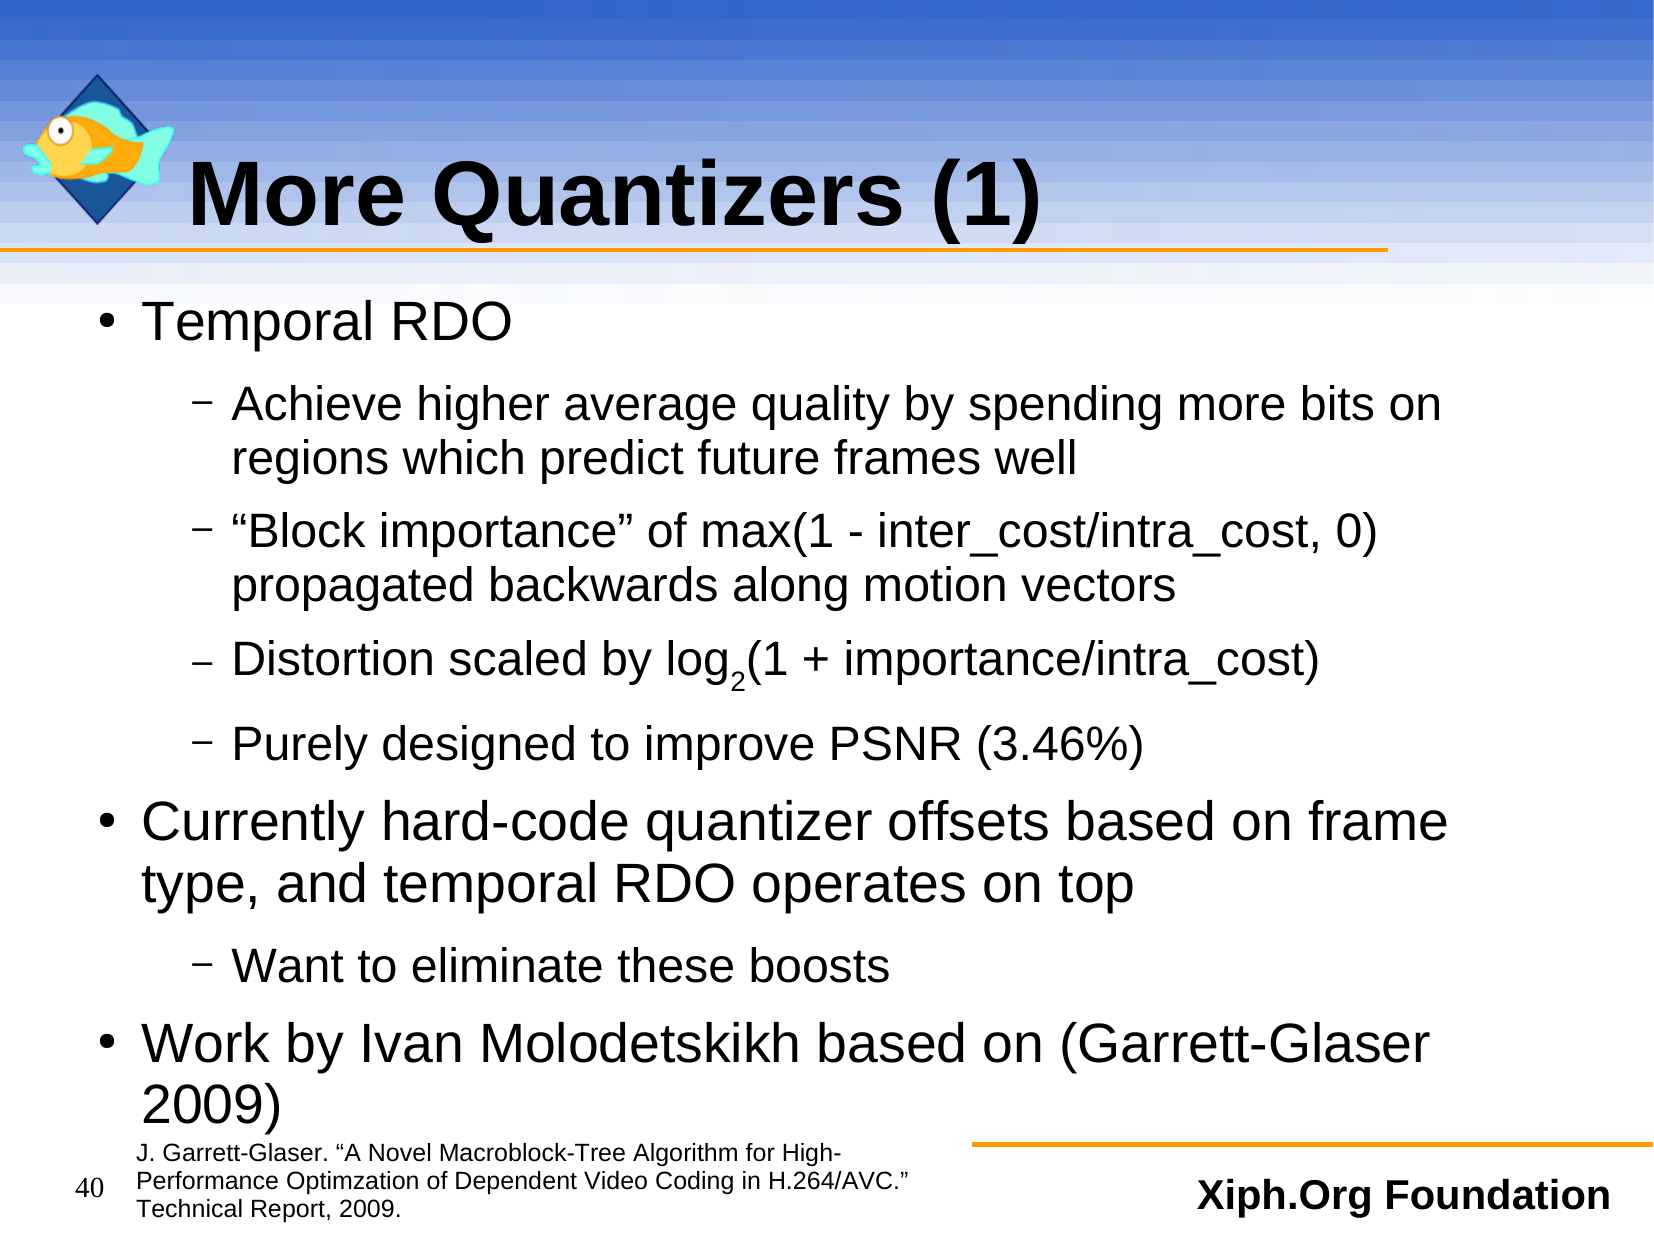

# More Quantizers (1)
Temporal RDO
Achieve higher average quality by spending more bits on regions which predict future frames well
“Block importance” of max(1 - inter_cost/intra_cost, 0) propagated backwards along motion vectors
Distortion scaled by log2(1 + importance/intra_cost)
Purely designed to improve PSNR (3.46%)
Currently hard-code quantizer offsets based on frame type, and temporal RDO operates on top
Want to eliminate these boosts
Work by Ivan Molodetskikh based on (Garrett-Glaser 2009)
J. Garrett-Glaser. “A Novel Macroblock-Tree Algorithm for High-Performance Optimzation of Dependent Video Coding in H.264/AVC.” Technical Report, 2009.
40